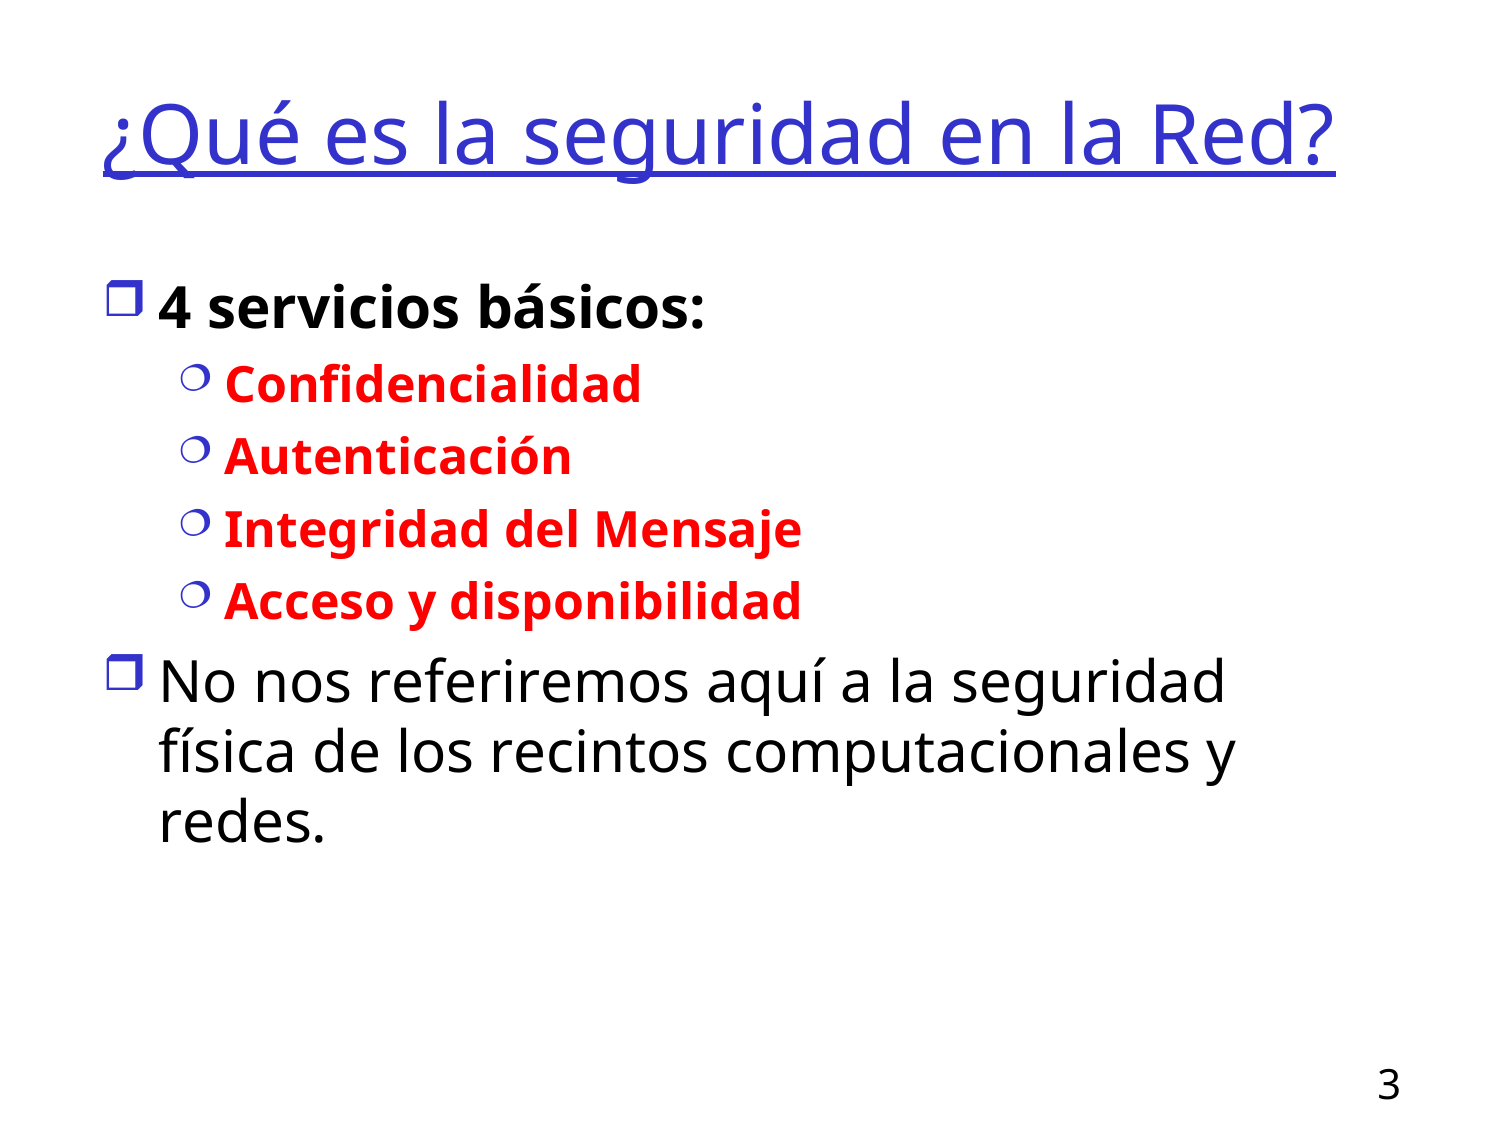

# ¿Qué es la seguridad en la Red?
4 servicios básicos:
Confidencialidad
Autenticación
Integridad del Mensaje
Acceso y disponibilidad
No nos referiremos aquí a la seguridad física de los recintos computacionales y redes.
3